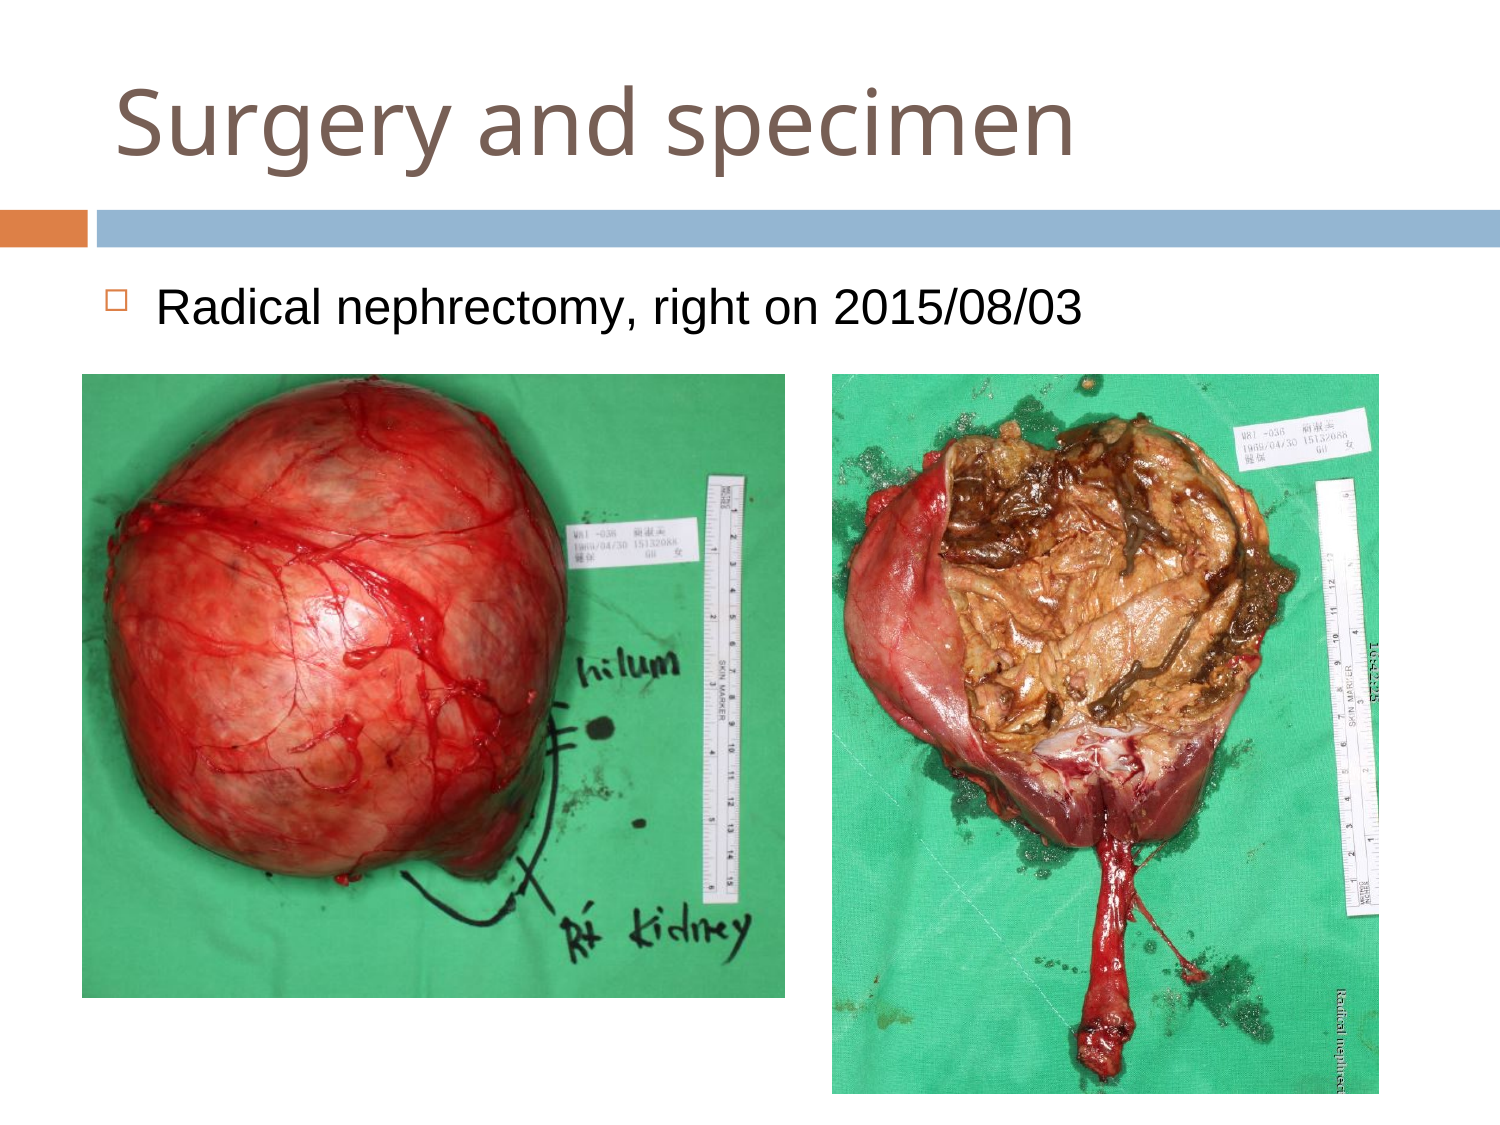

# Surgery and specimen
Radical nephrectomy, right on 2015/08/03